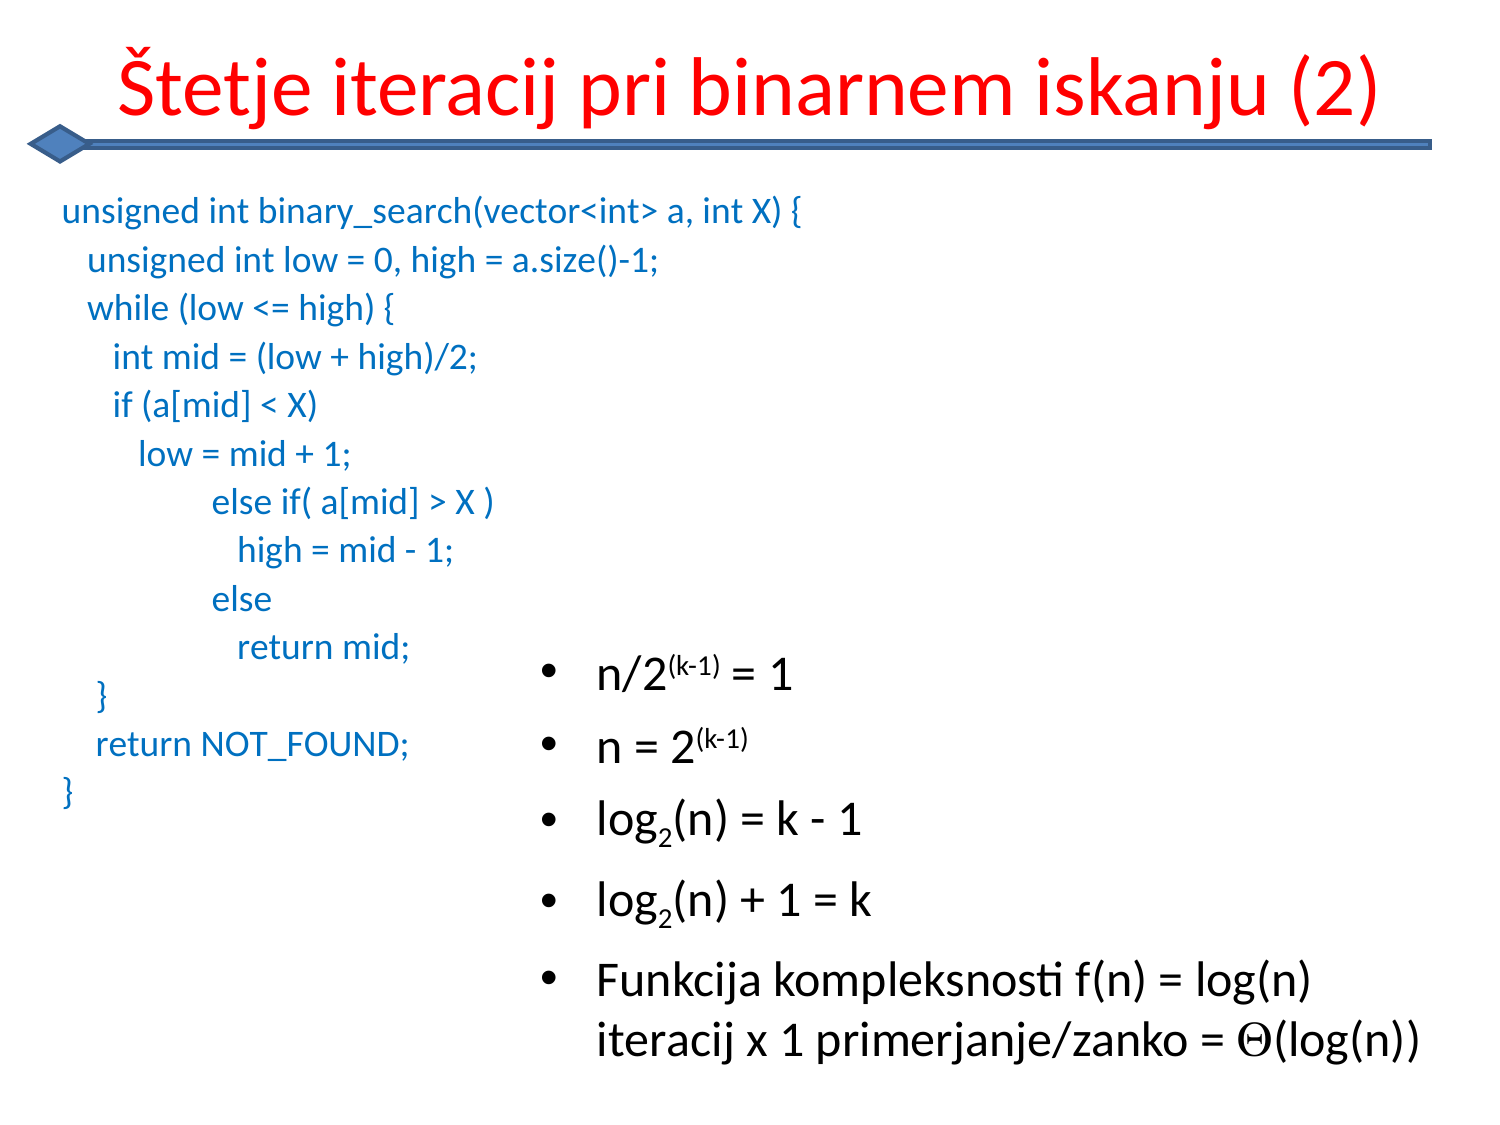

# Štetje iteracij pri binarnem iskanju (2)
unsigned int binary_search(vector<int> a, int X) {
 unsigned int low = 0, high = a.size()-1;
 while (low <= high) {
 int mid = (low + high)/2;
 if (a[mid] < X)
 low = mid + 1;
	else if( a[mid] > X )
	 high = mid - 1;
	else
	 return mid;
 }
 return NOT_FOUND;
}
n/2(k-1) = 1
n = 2(k-1)
log2(n) = k - 1
log2(n) + 1 = k
Funkcija kompleksnosti f(n) = log(n) iteracij x 1 primerjanje/zanko = (log(n))